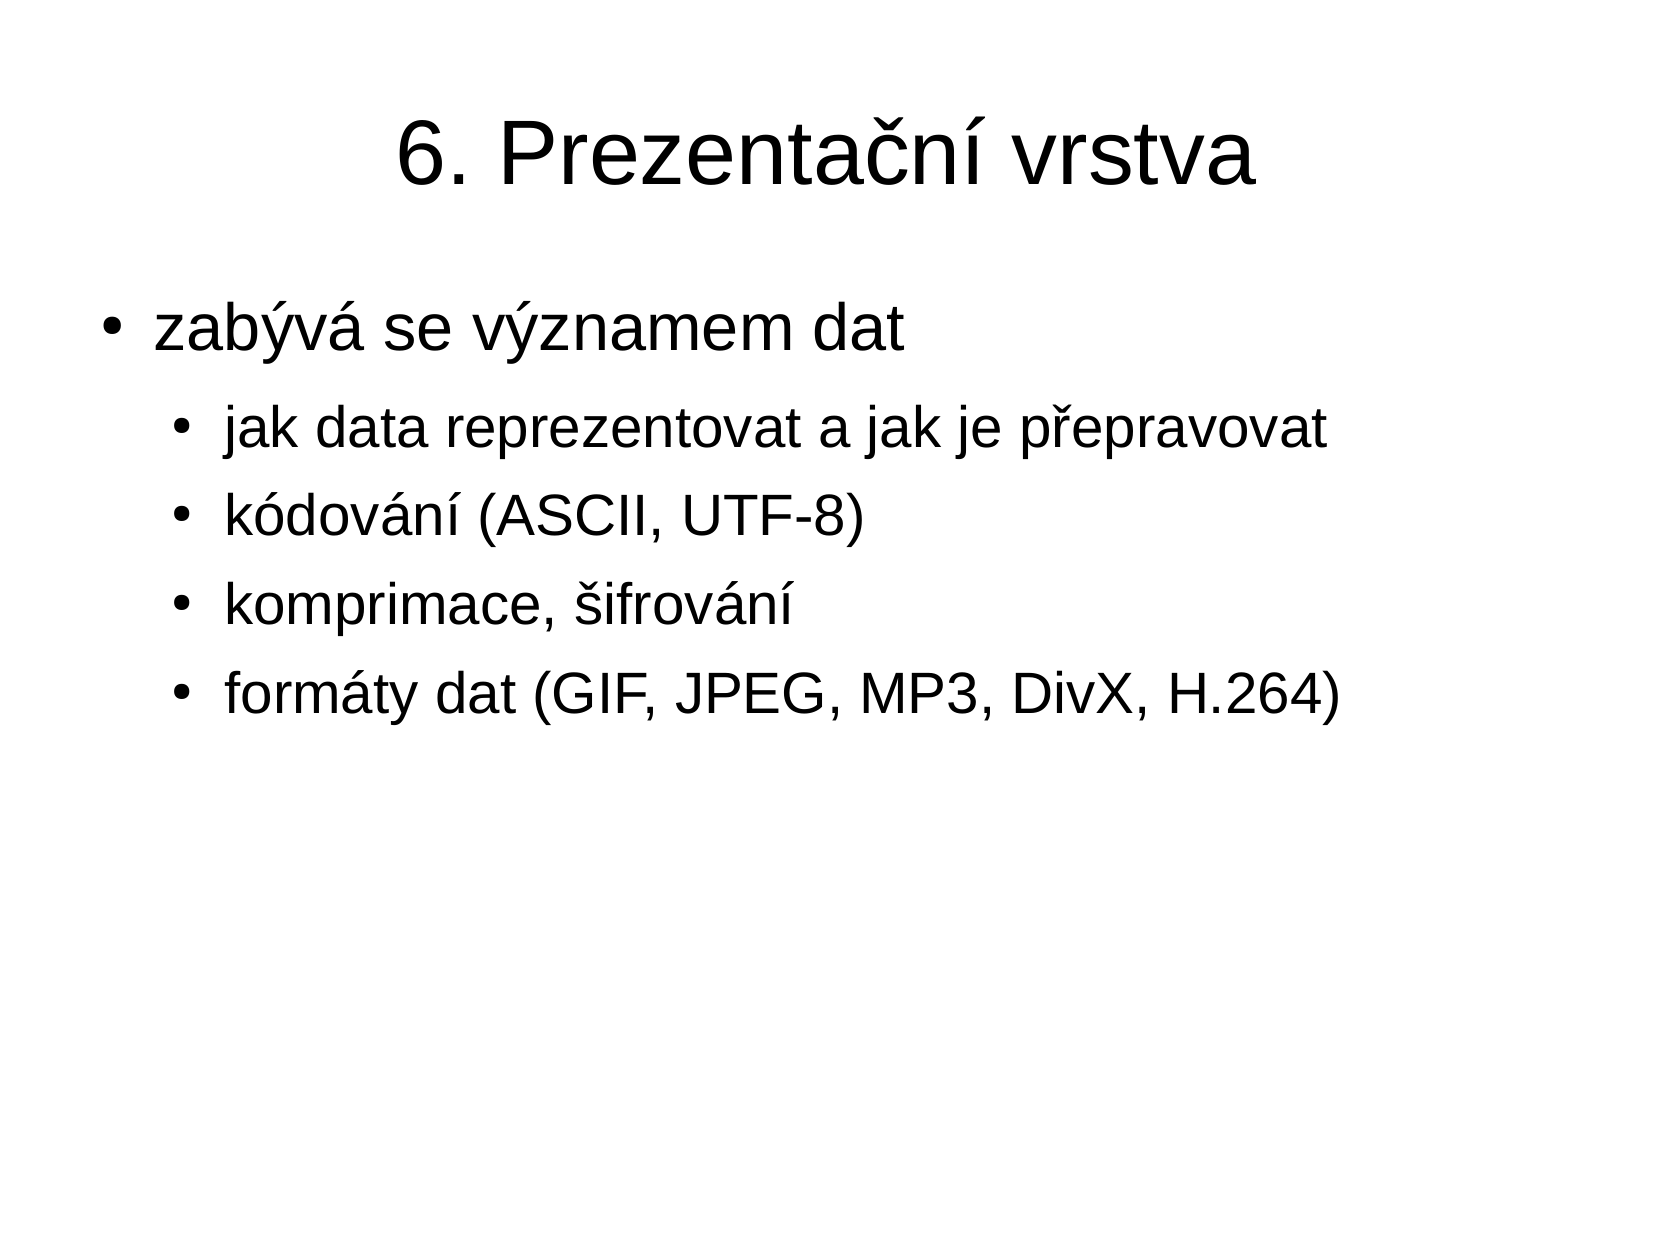

# 6. Prezentační vrstva
zabývá se významem dat
jak data reprezentovat a jak je přepravovat
kódování (ASCII, UTF-8)
komprimace, šifrování
formáty dat (GIF, JPEG, MP3, DivX, H.264)